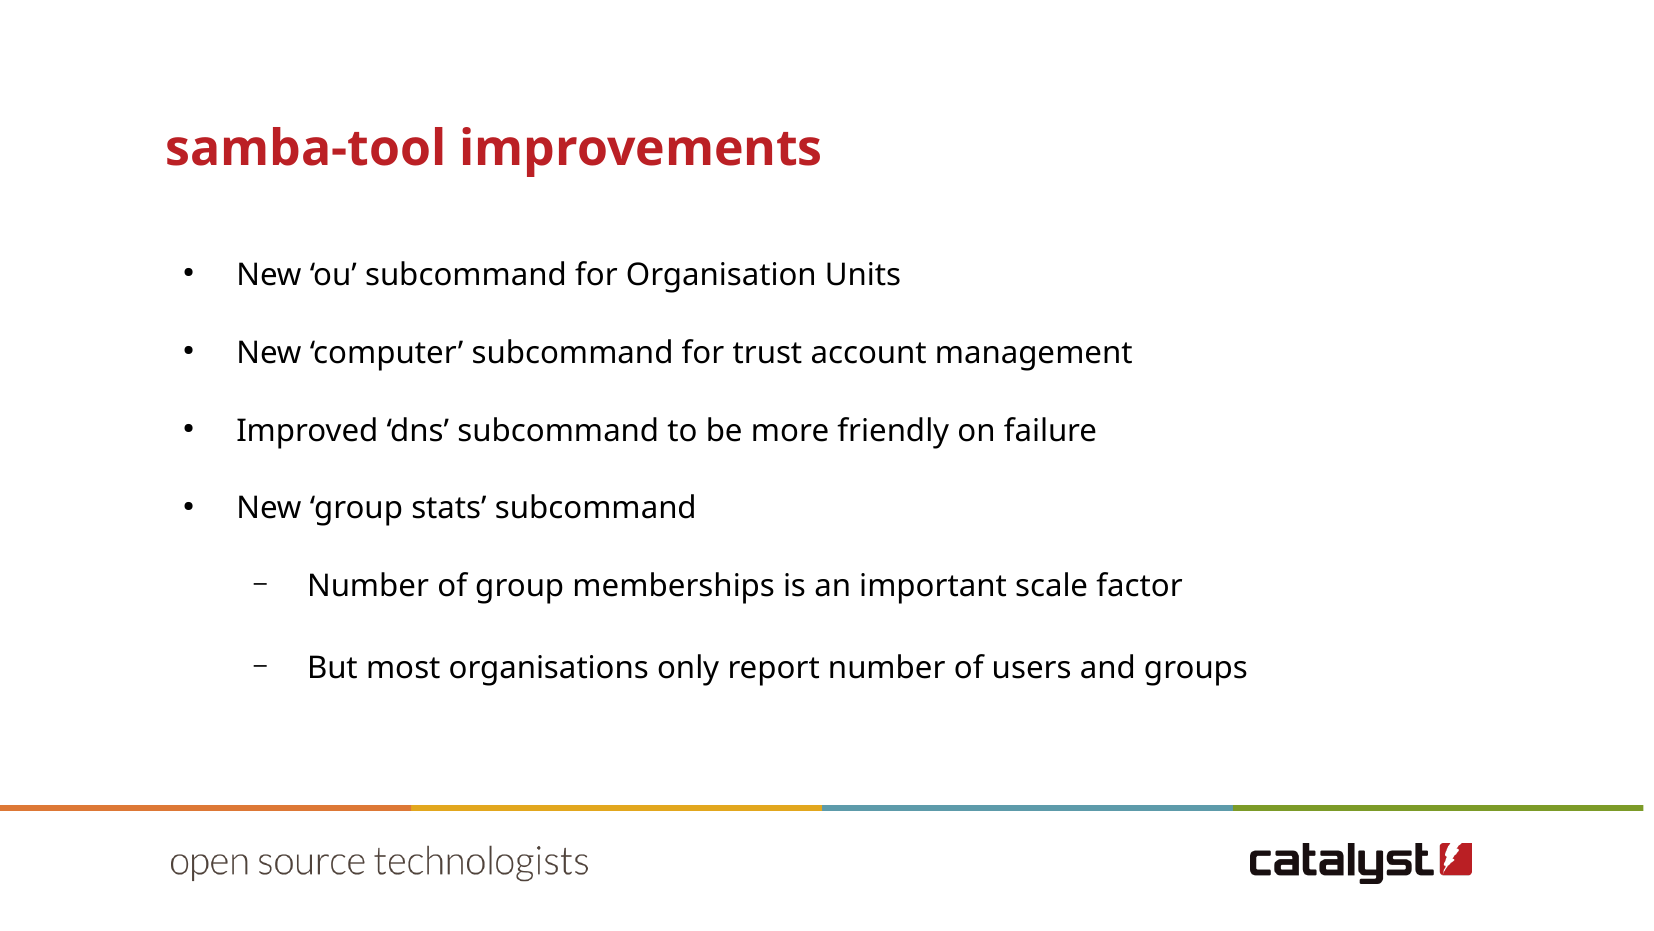

# samba-tool improvements
New ‘ou’ subcommand for Organisation Units
New ‘computer’ subcommand for trust account management
Improved ‘dns’ subcommand to be more friendly on failure
New ‘group stats’ subcommand
Number of group memberships is an important scale factor
But most organisations only report number of users and groups